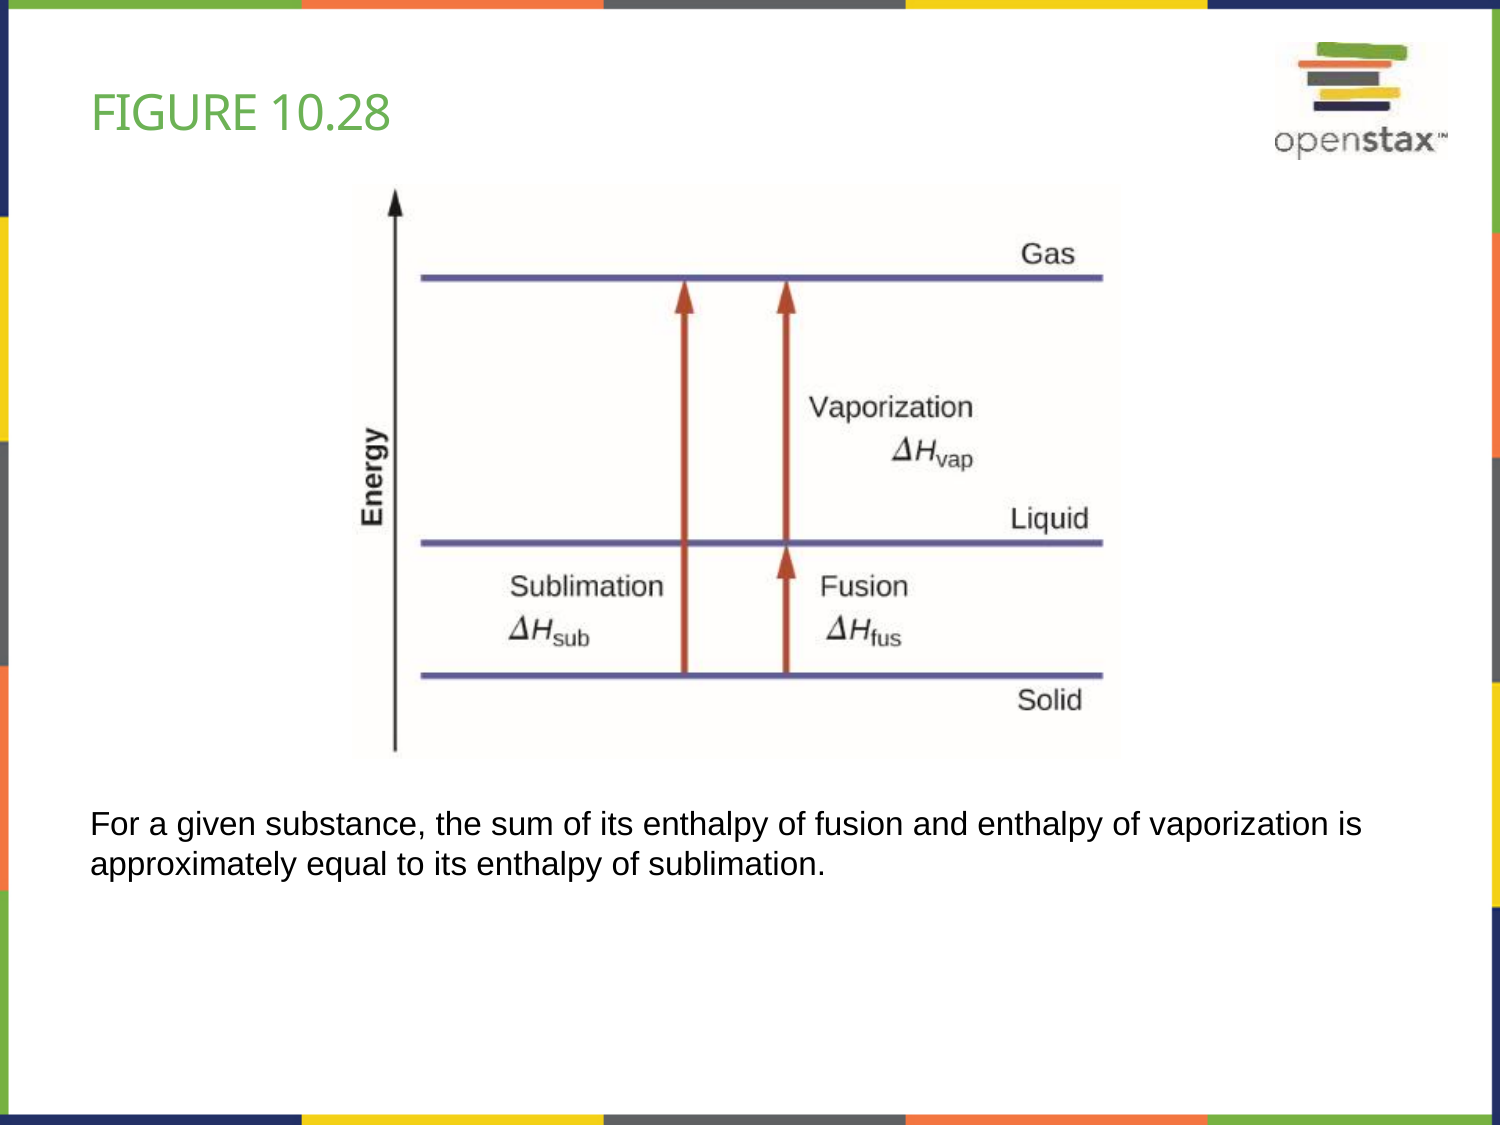

# Figure 10.28
For a given substance, the sum of its enthalpy of fusion and enthalpy of vaporization is approximately equal to its enthalpy of sublimation.